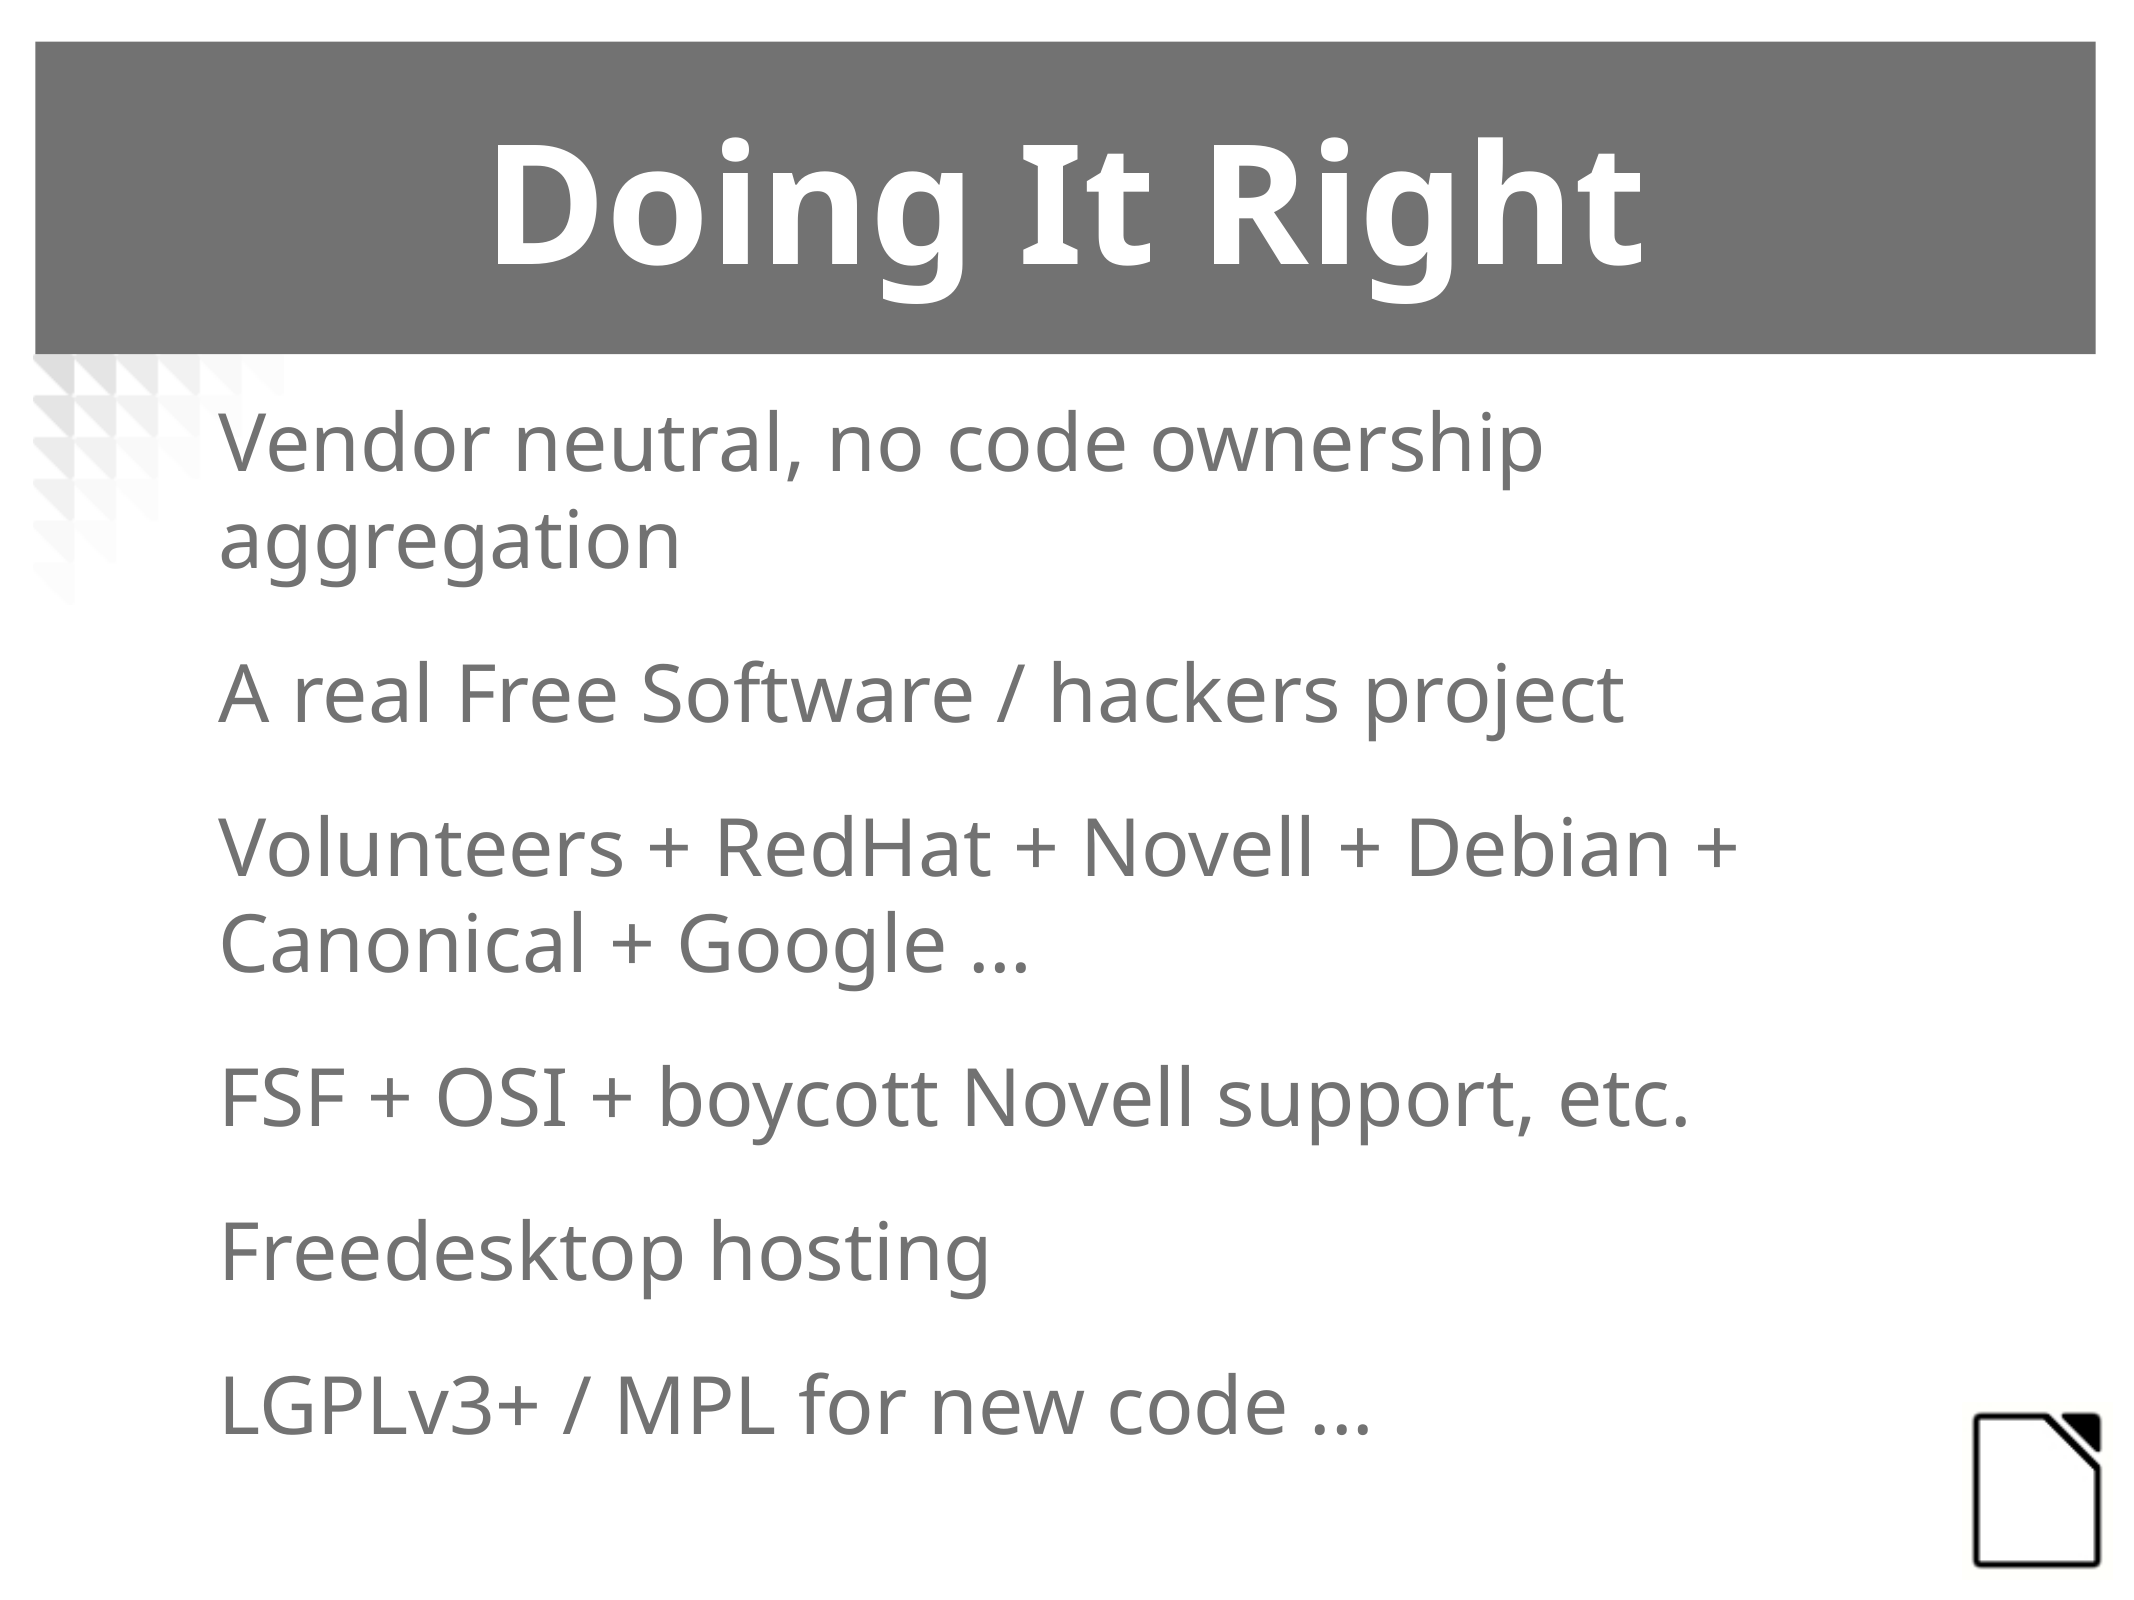

Doing It Right
# Vendor neutral, no code ownership aggregation
A real Free Software / hackers project
Volunteers + RedHat + Novell + Debian + Canonical + Google …
FSF + OSI + boycott Novell support, etc.
Freedesktop hosting
LGPLv3+ / MPL for new code ...